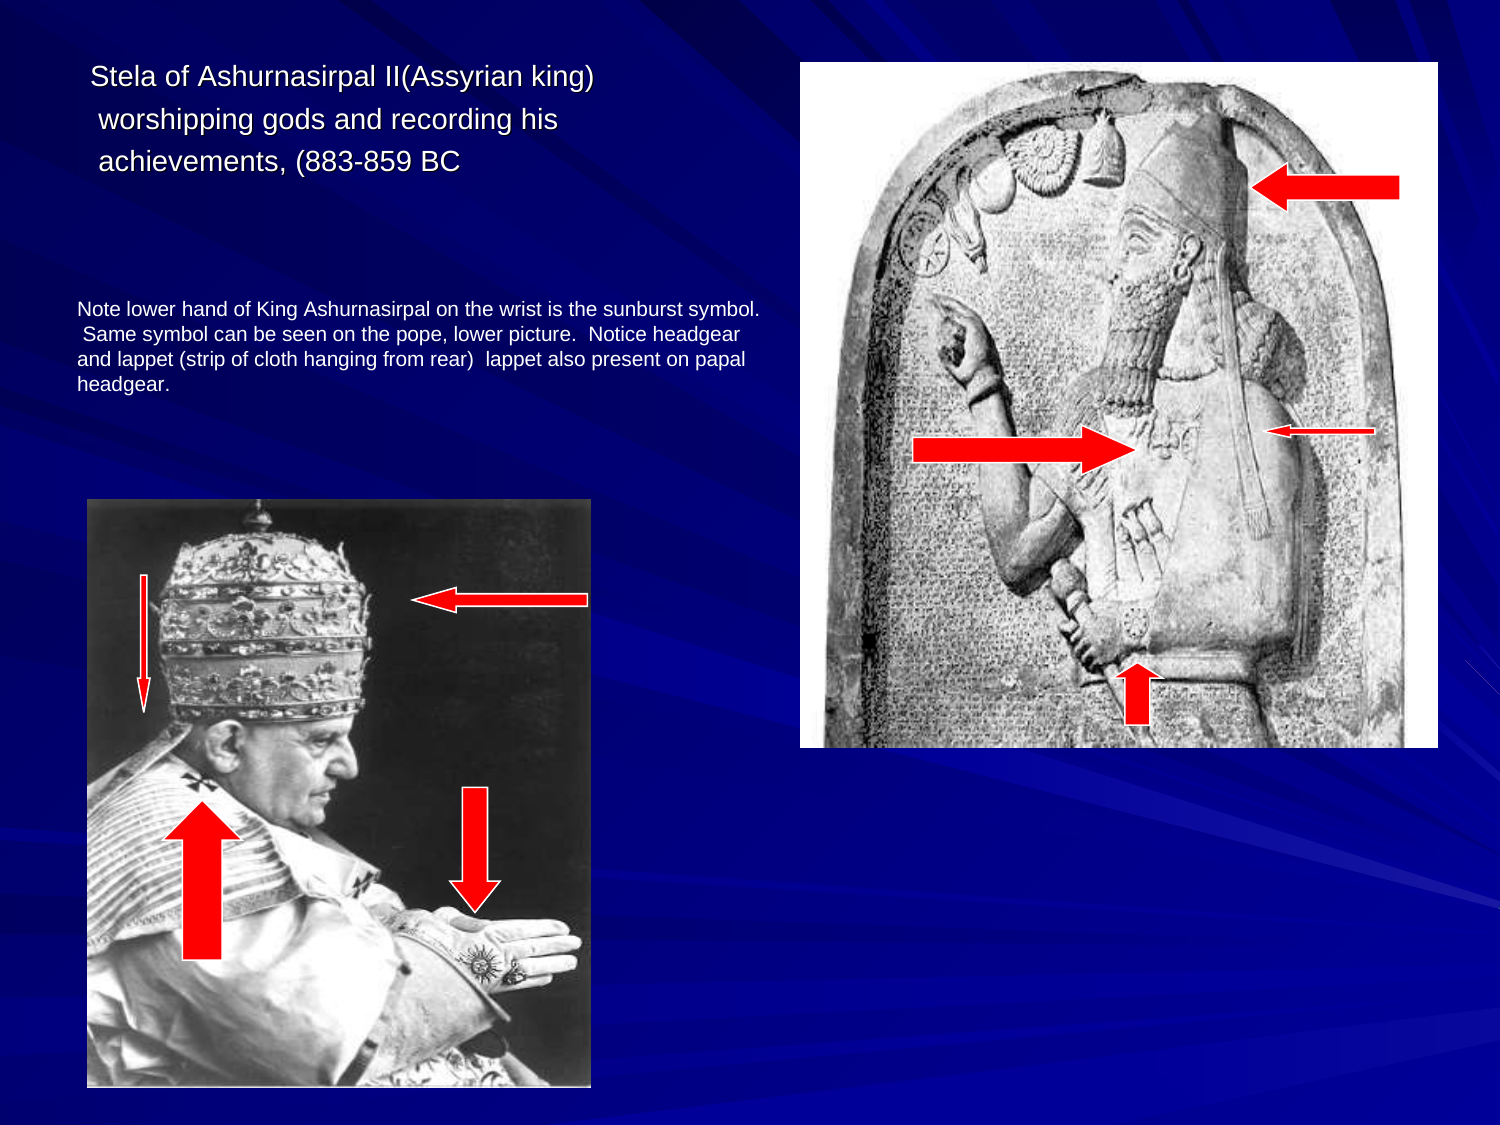

#
Stela of Ashurnasirpal II(Assyrian king)
 worshipping gods and recording his
 achievements, (883-859 BC
Note lower hand of King Ashurnasirpal on the wrist is the sunburst symbol. Same symbol can be seen on the pope, lower picture. Notice headgear and lappet (strip of cloth hanging from rear) lappet also present on papal headgear.